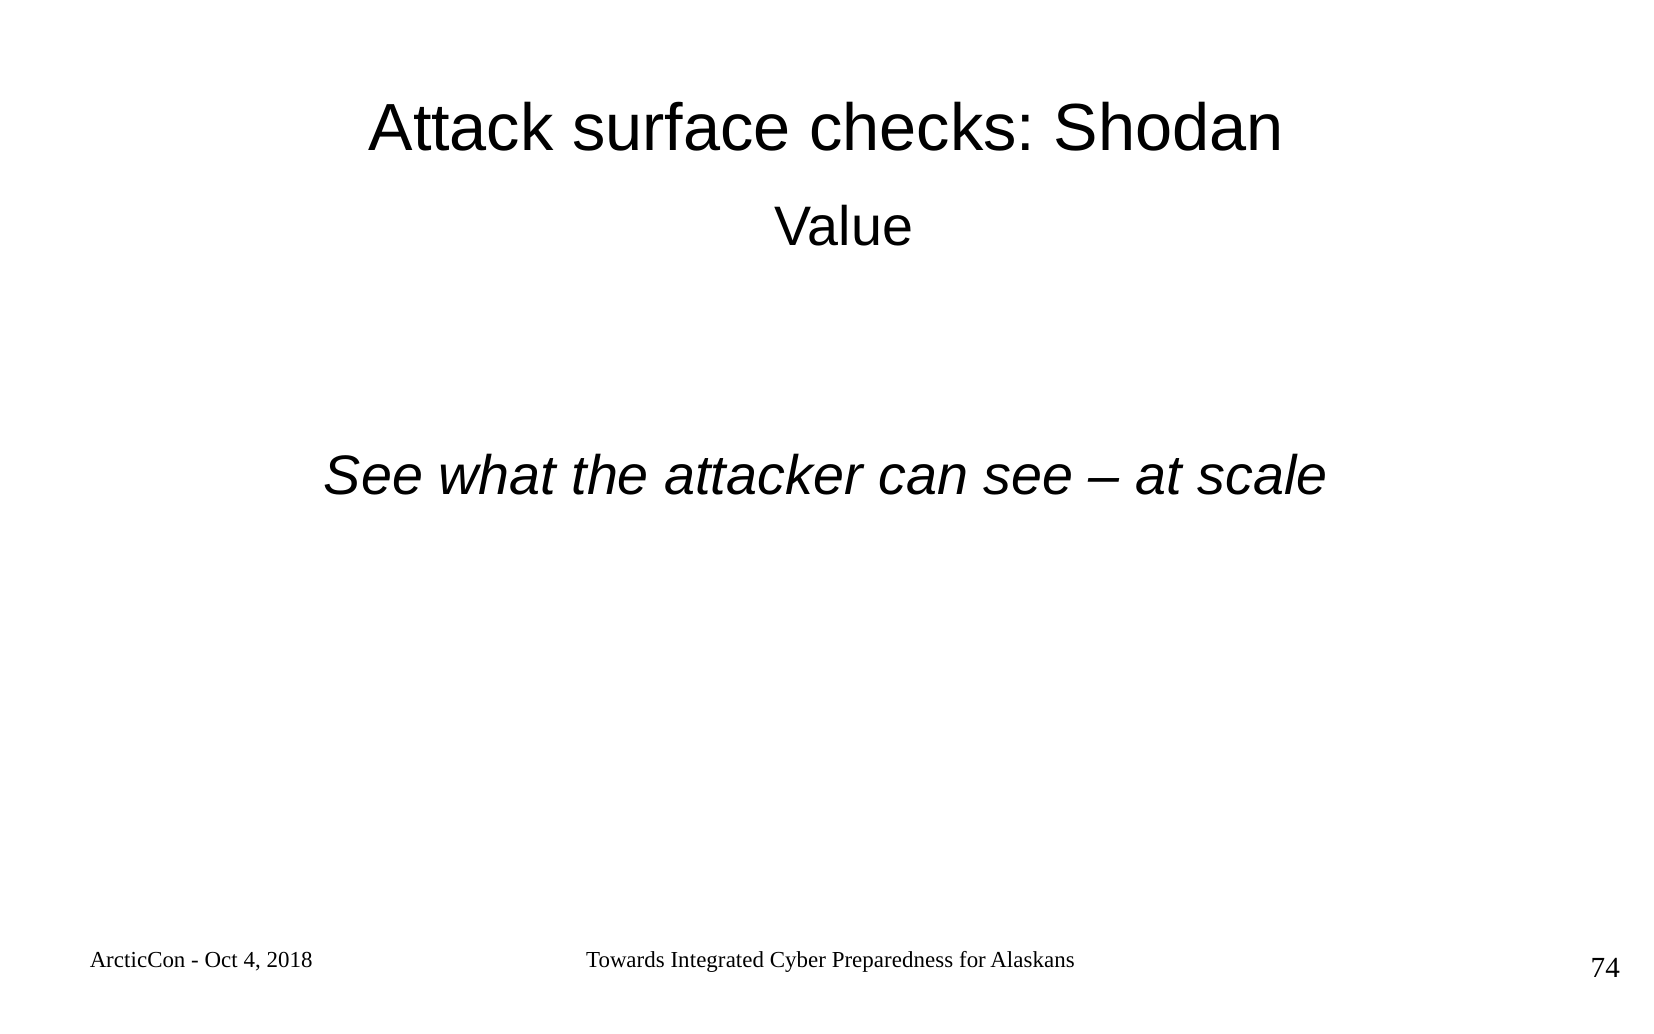

# Attack surface checks: Shodan
Value
See what the attacker can see – at scale